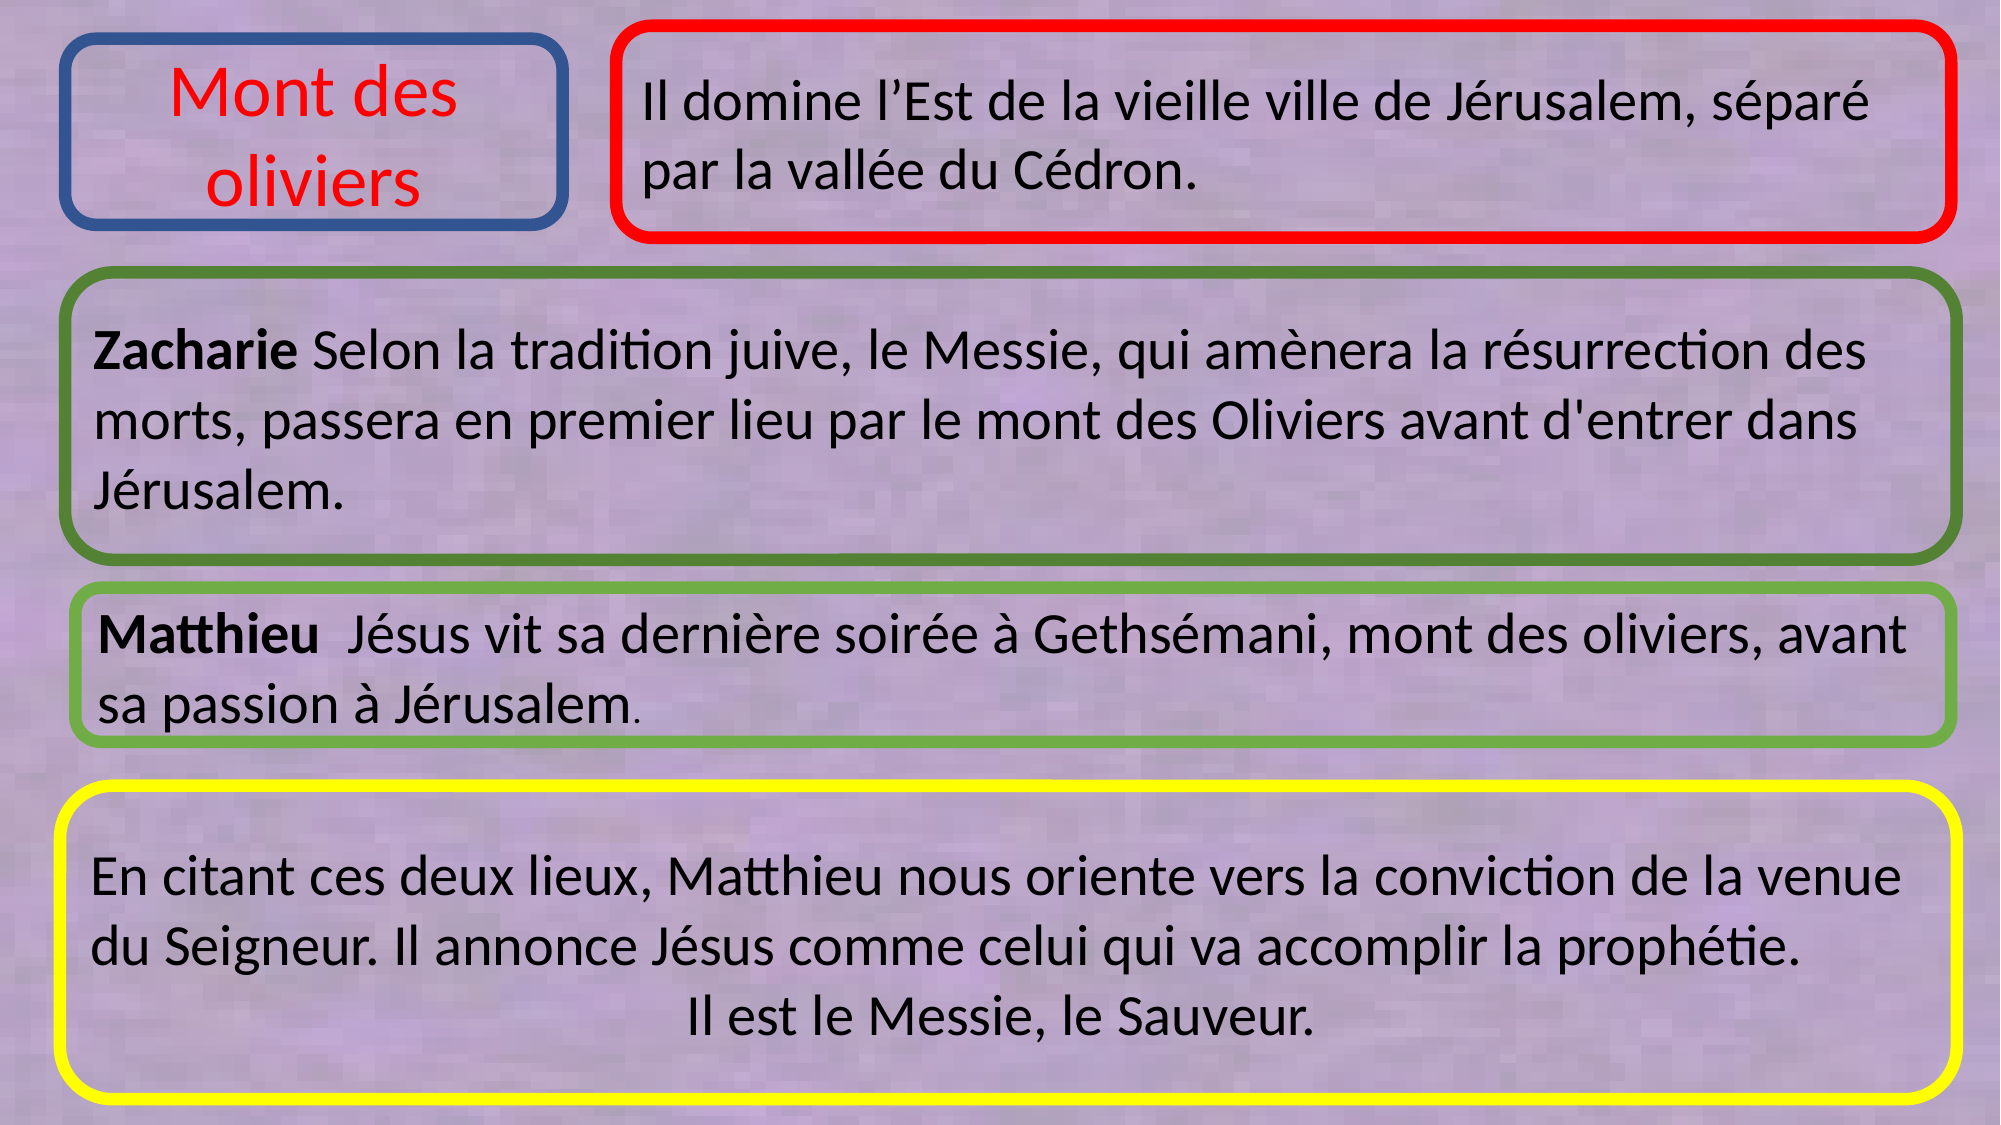

Il domine l’Est de la vieille ville de Jérusalem, séparé par la vallée du Cédron.
Mont des oliviers
Zacharie Selon la tradition juive, le Messie, qui amènera la résurrection des morts, passera en premier lieu par le mont des Oliviers avant d'entrer dans Jérusalem.
Matthieu Jésus vit sa dernière soirée à Gethsémani, mont des oliviers, avant sa passion à Jérusalem.
En citant ces deux lieux, Matthieu nous oriente vers la conviction de la venue du Seigneur. Il annonce Jésus comme celui qui va accomplir la prophétie.
Il est le Messie, le Sauveur.